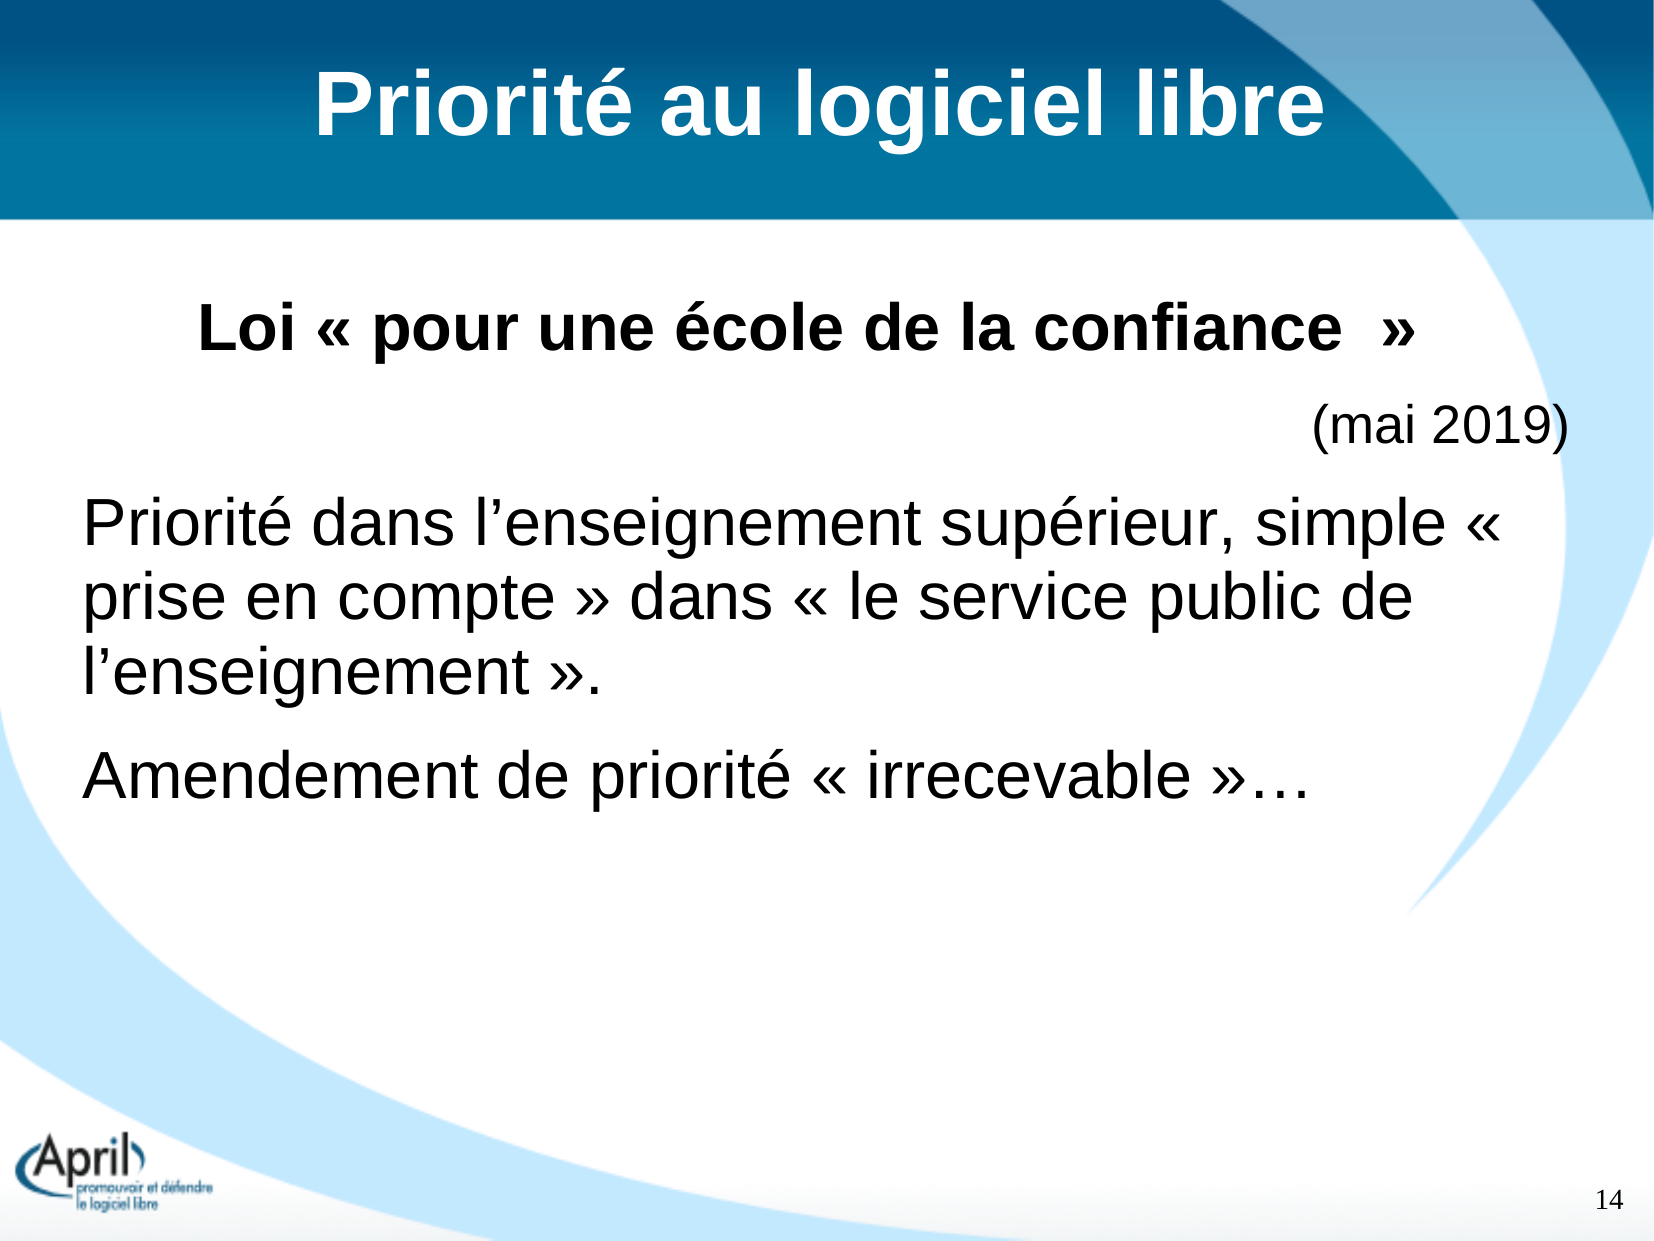

# Priorité au logiciel libre
Loi « pour une école de la confiance »
(mai 2019)
Priorité dans l’enseignement supérieur, simple « prise en compte » dans « le service public de l’enseignement ».
Amendement de priorité « irrecevable »…
14